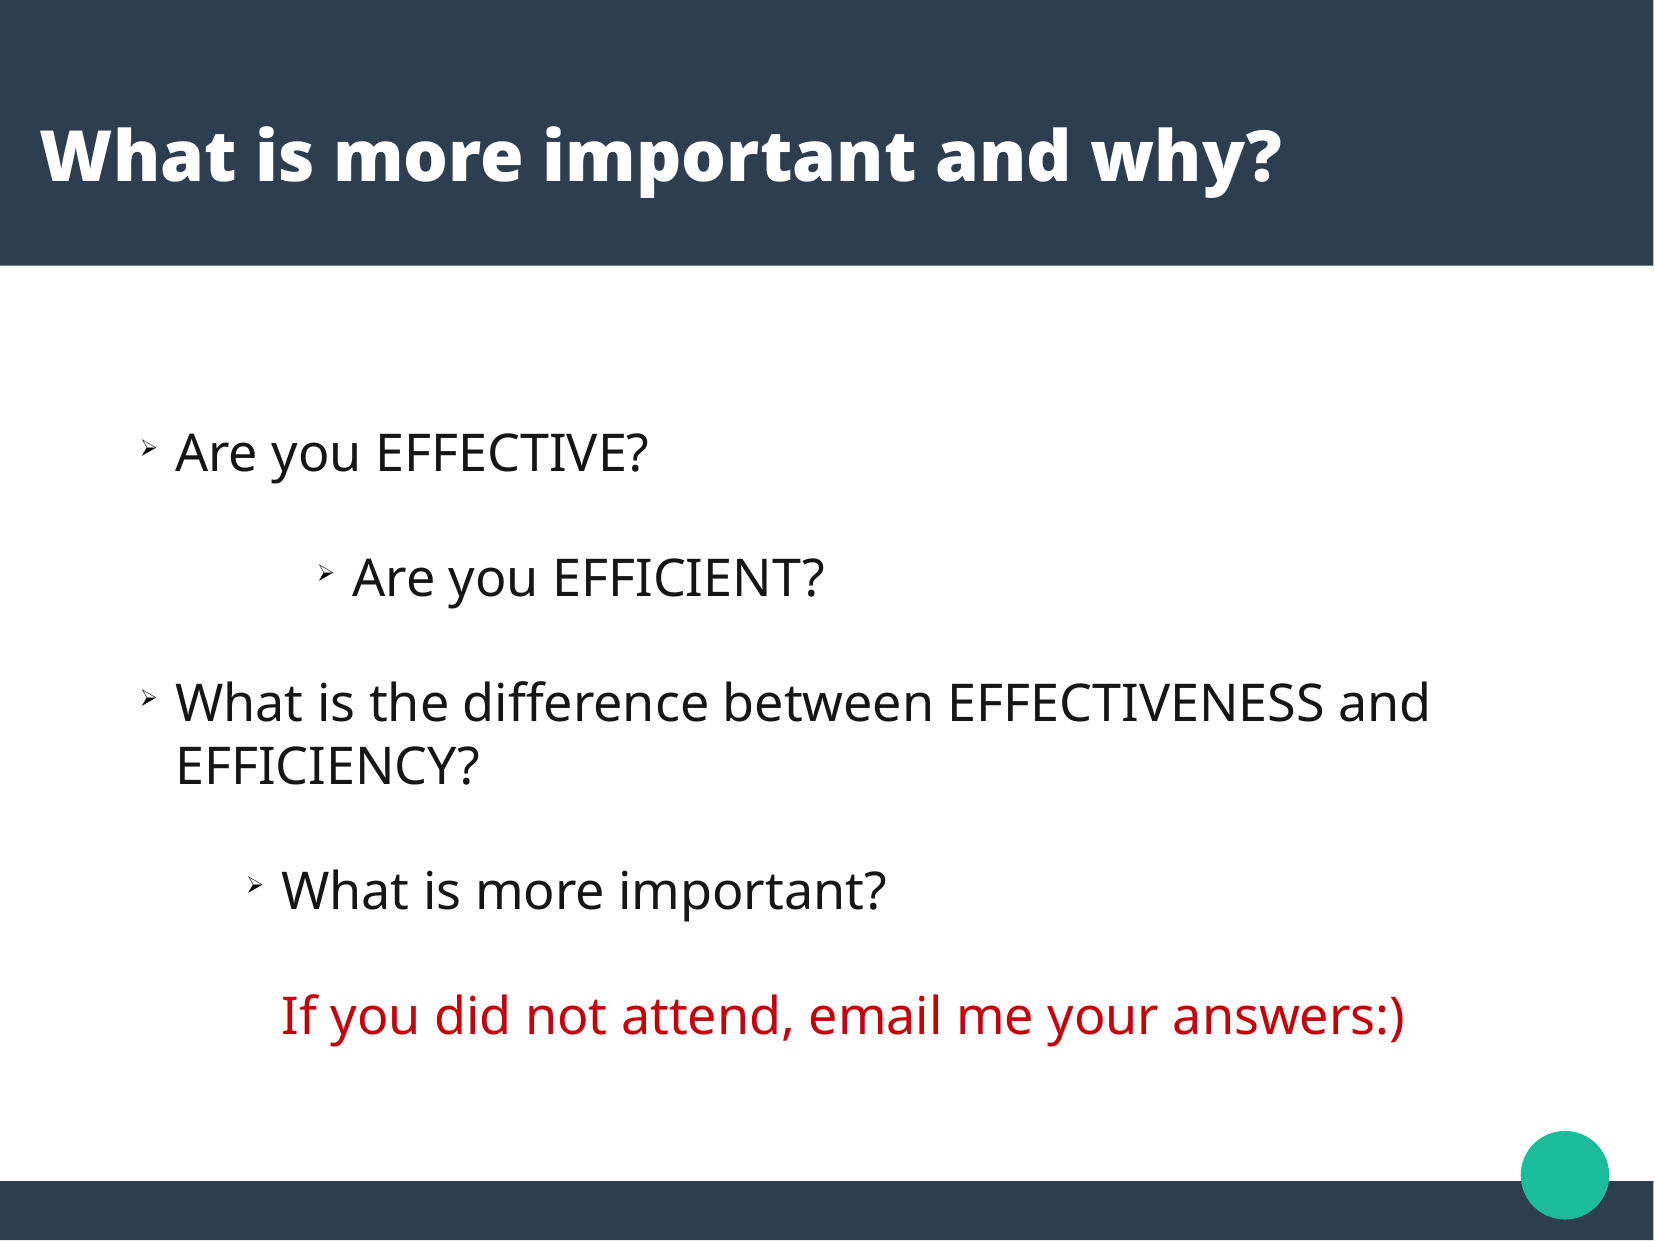

# What is more important and why?
Are you EFFECTIVE?
Are you EFFICIENT?
What is the difference between EFFECTIVENESS and EFFICIENCY?
What is more important?
If you did not attend, email me your answers:)